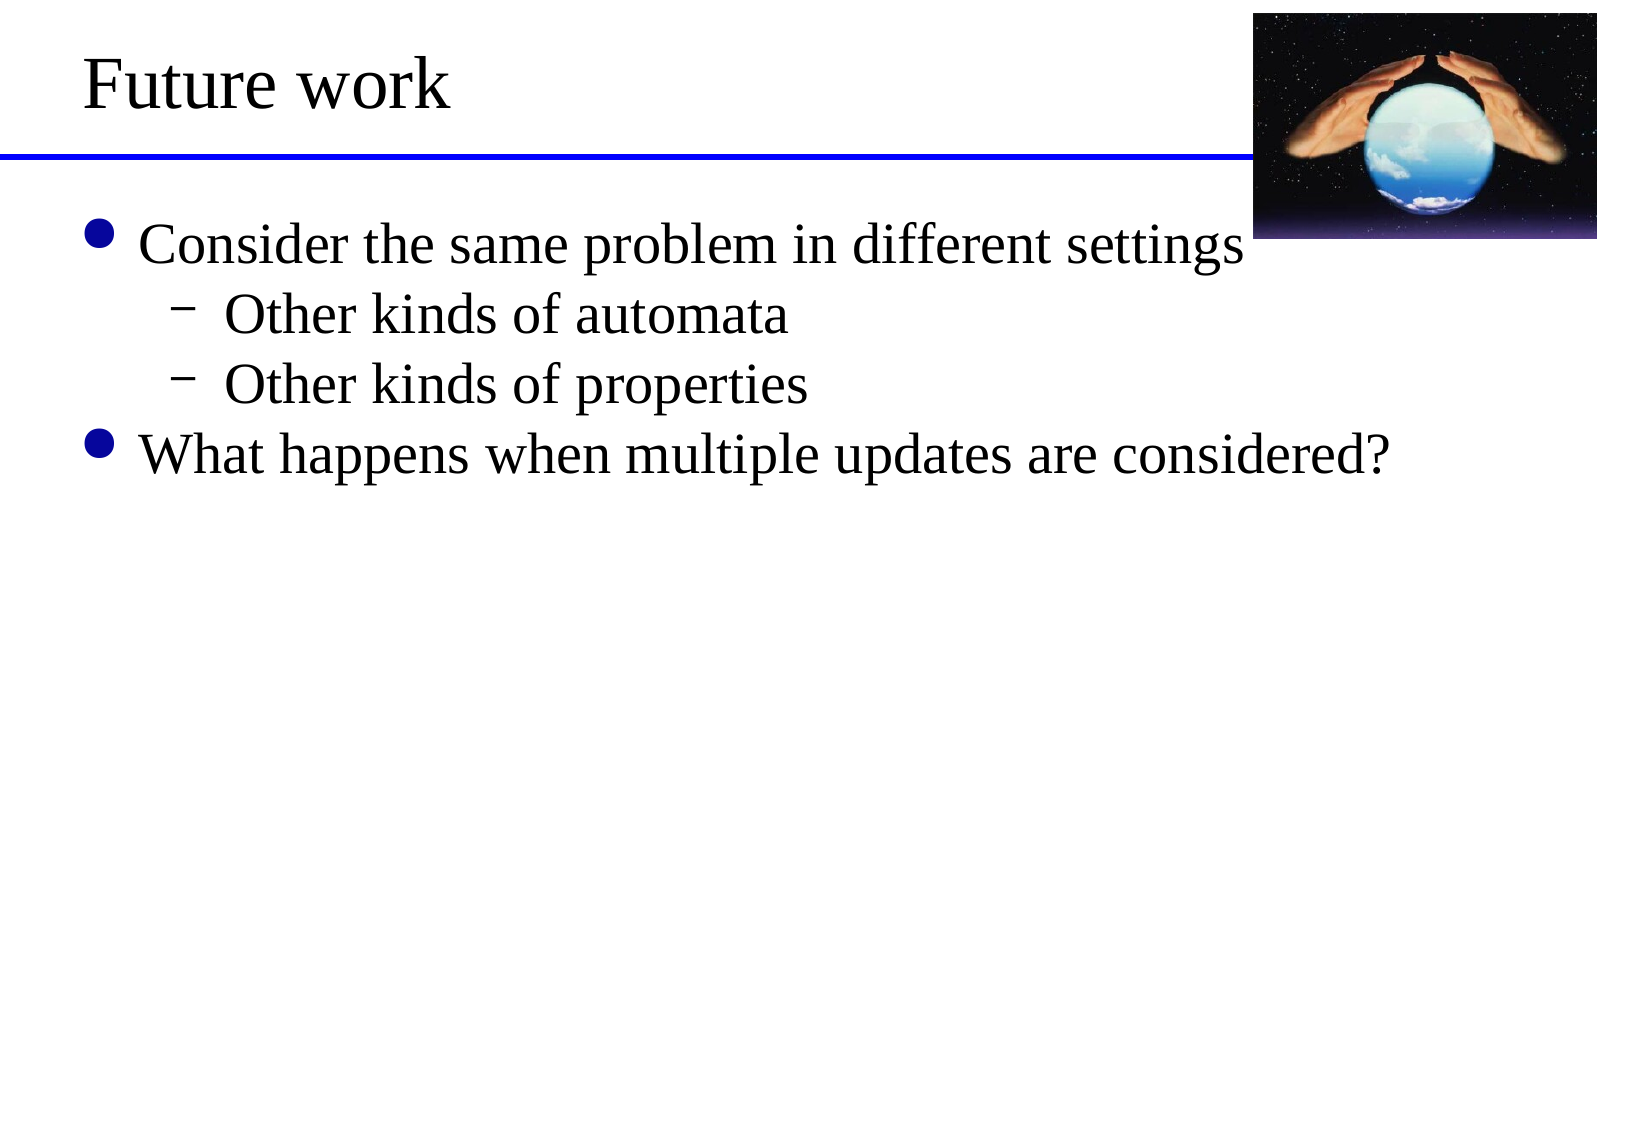

# Future work
Consider the same problem in different settings
Other kinds of automata
Other kinds of properties
What happens when multiple updates are considered?